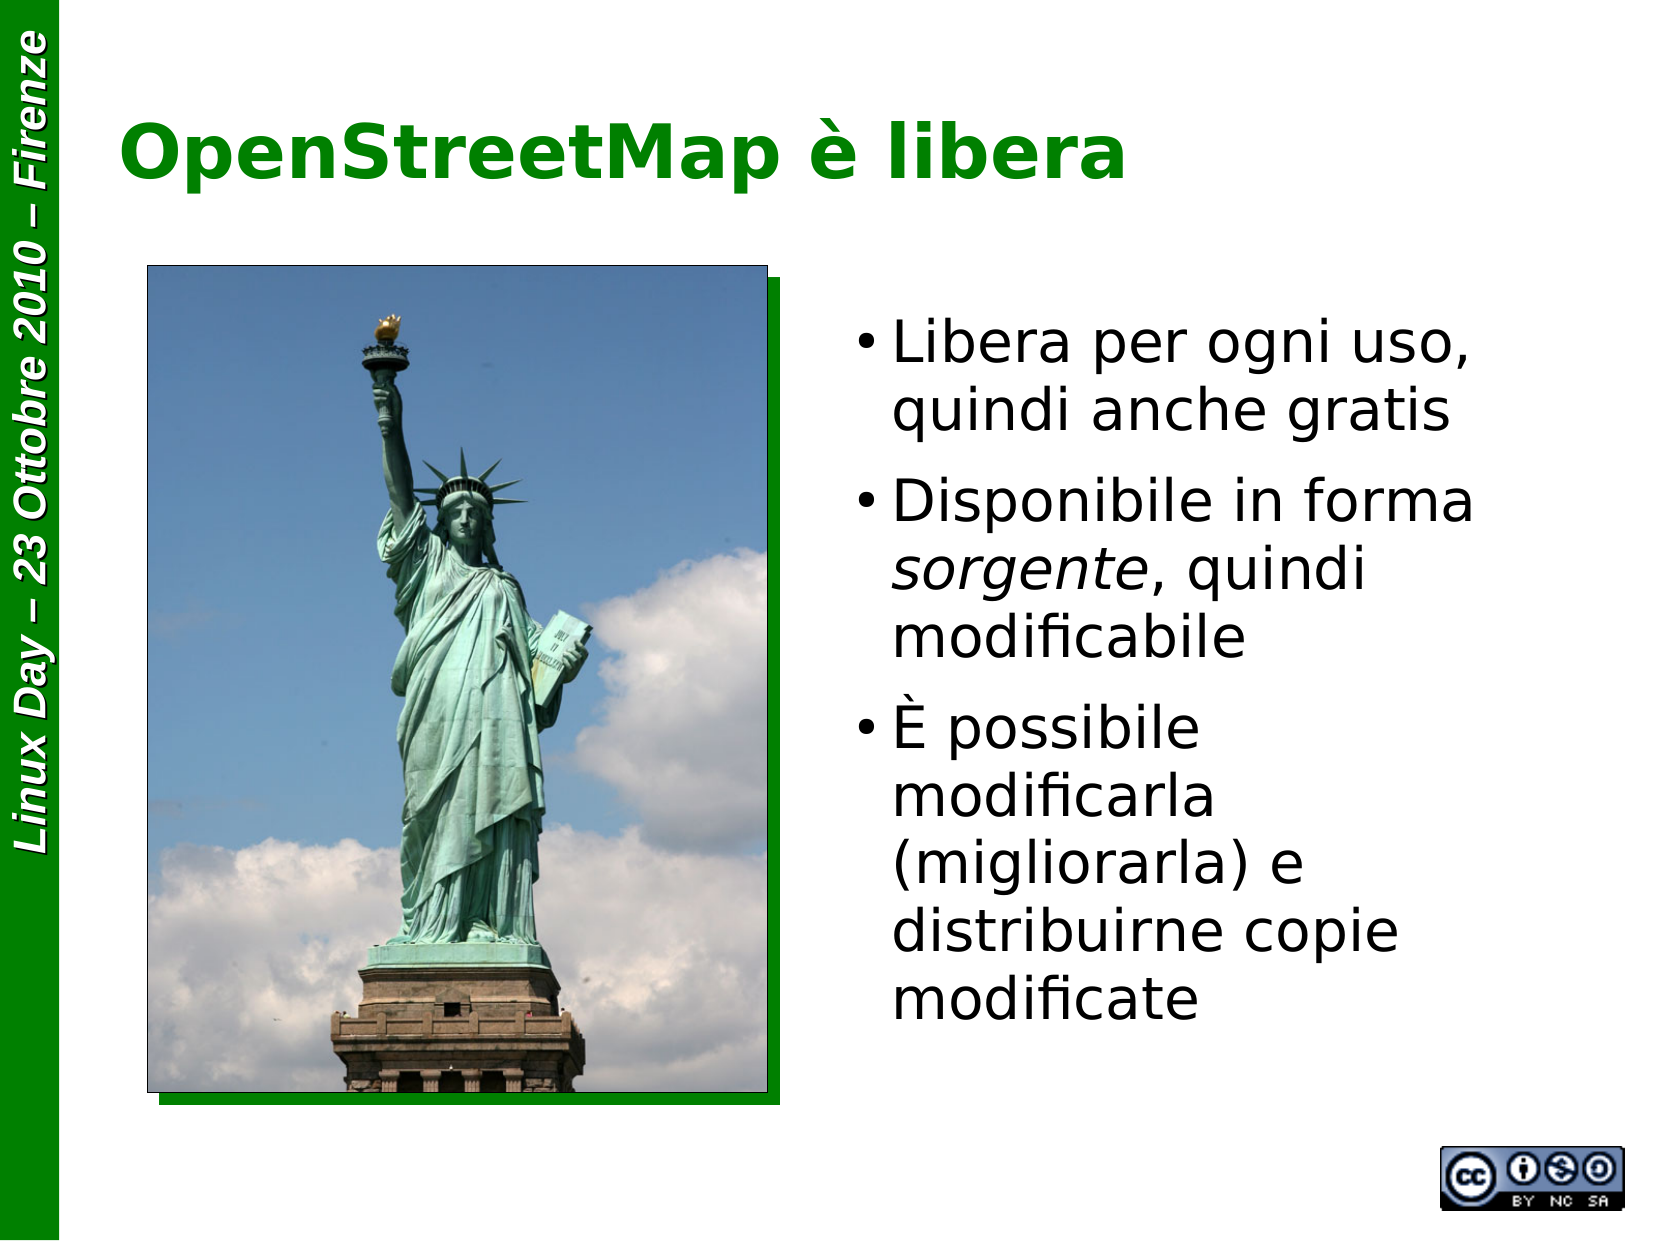

# OpenStreetMap è libera
Libera per ogni uso,
quindi anche gratis
Disponibile in forma
sorgente, quindi modificabile
È possibile modificarla (migliorarla) e distribuirne copie modificate